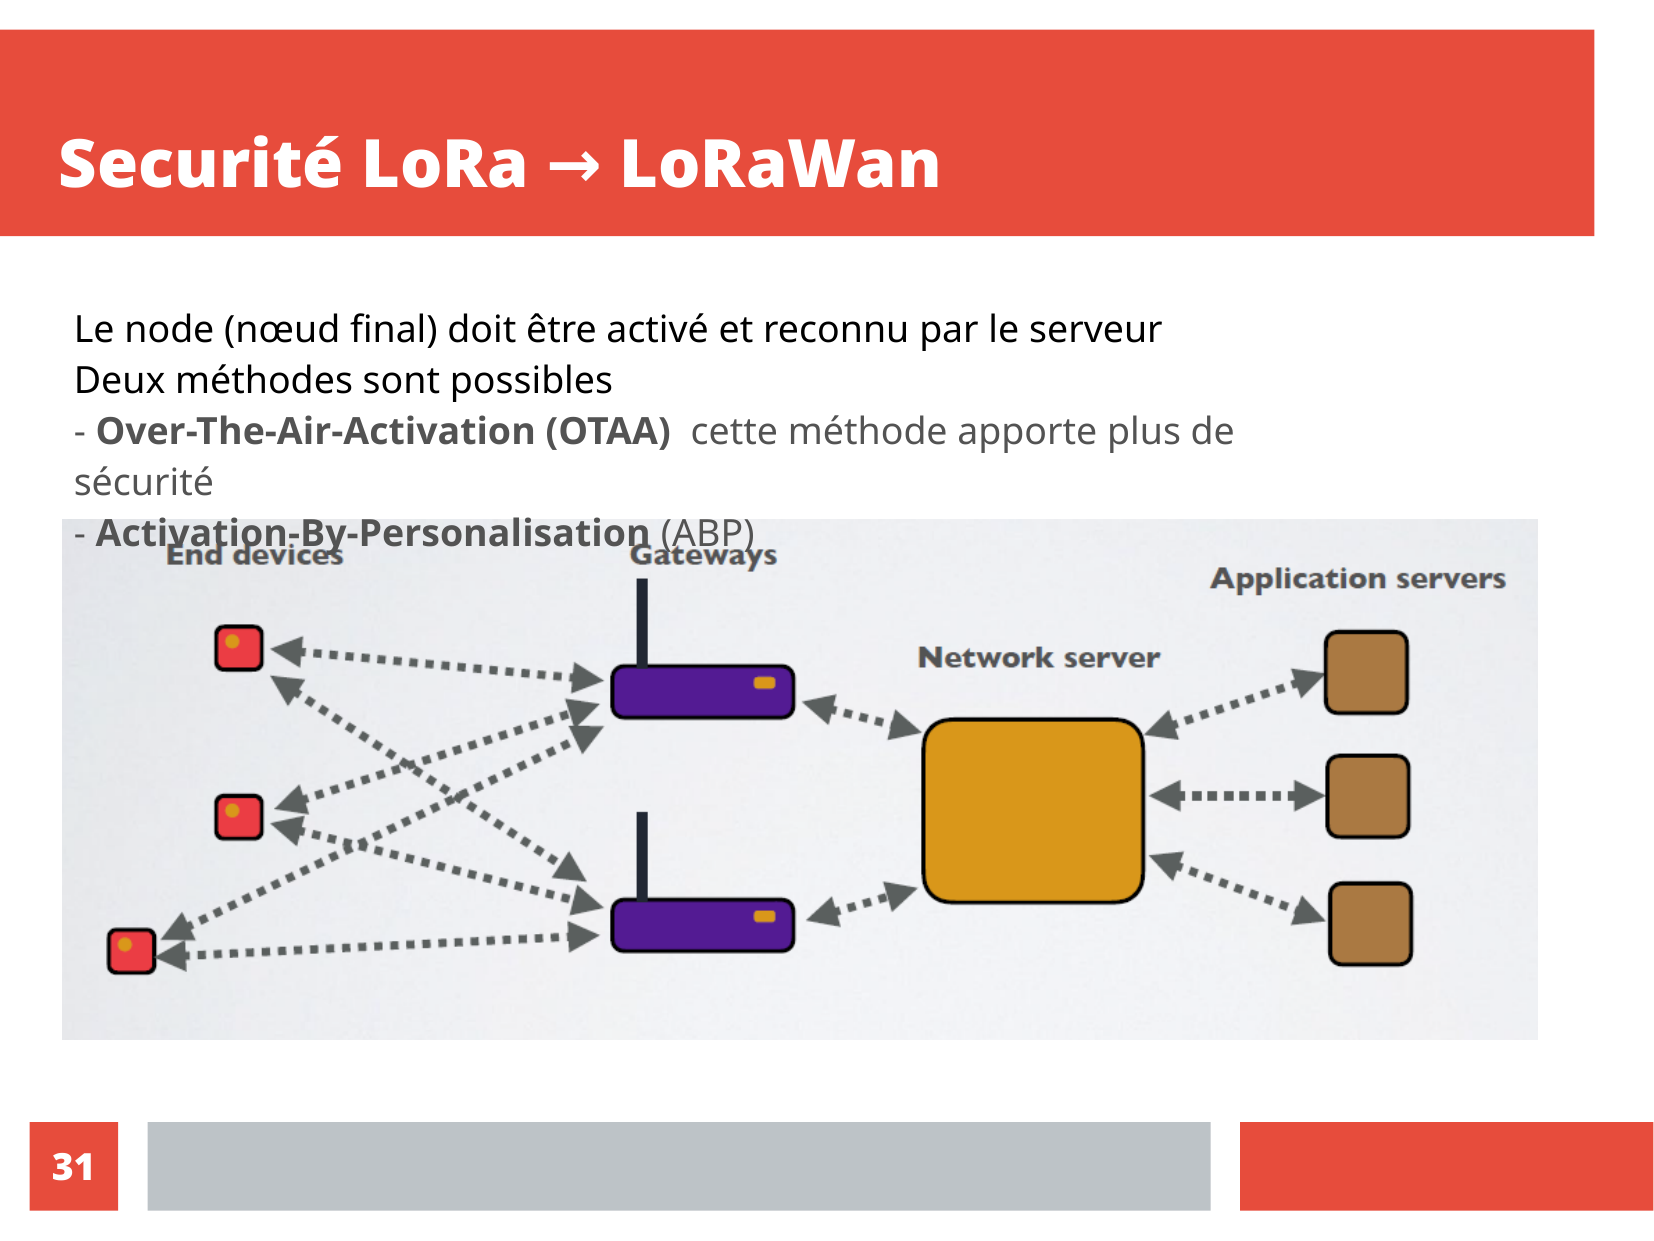

# Securité LoRa → LoRaWan
Le node (nœud final) doit être activé et reconnu par le serveur
Deux méthodes sont possibles
- Over-The-Air-Activation (OTAA) cette méthode apporte plus de sécurité
- Activation-By-Personalisation (ABP)
31